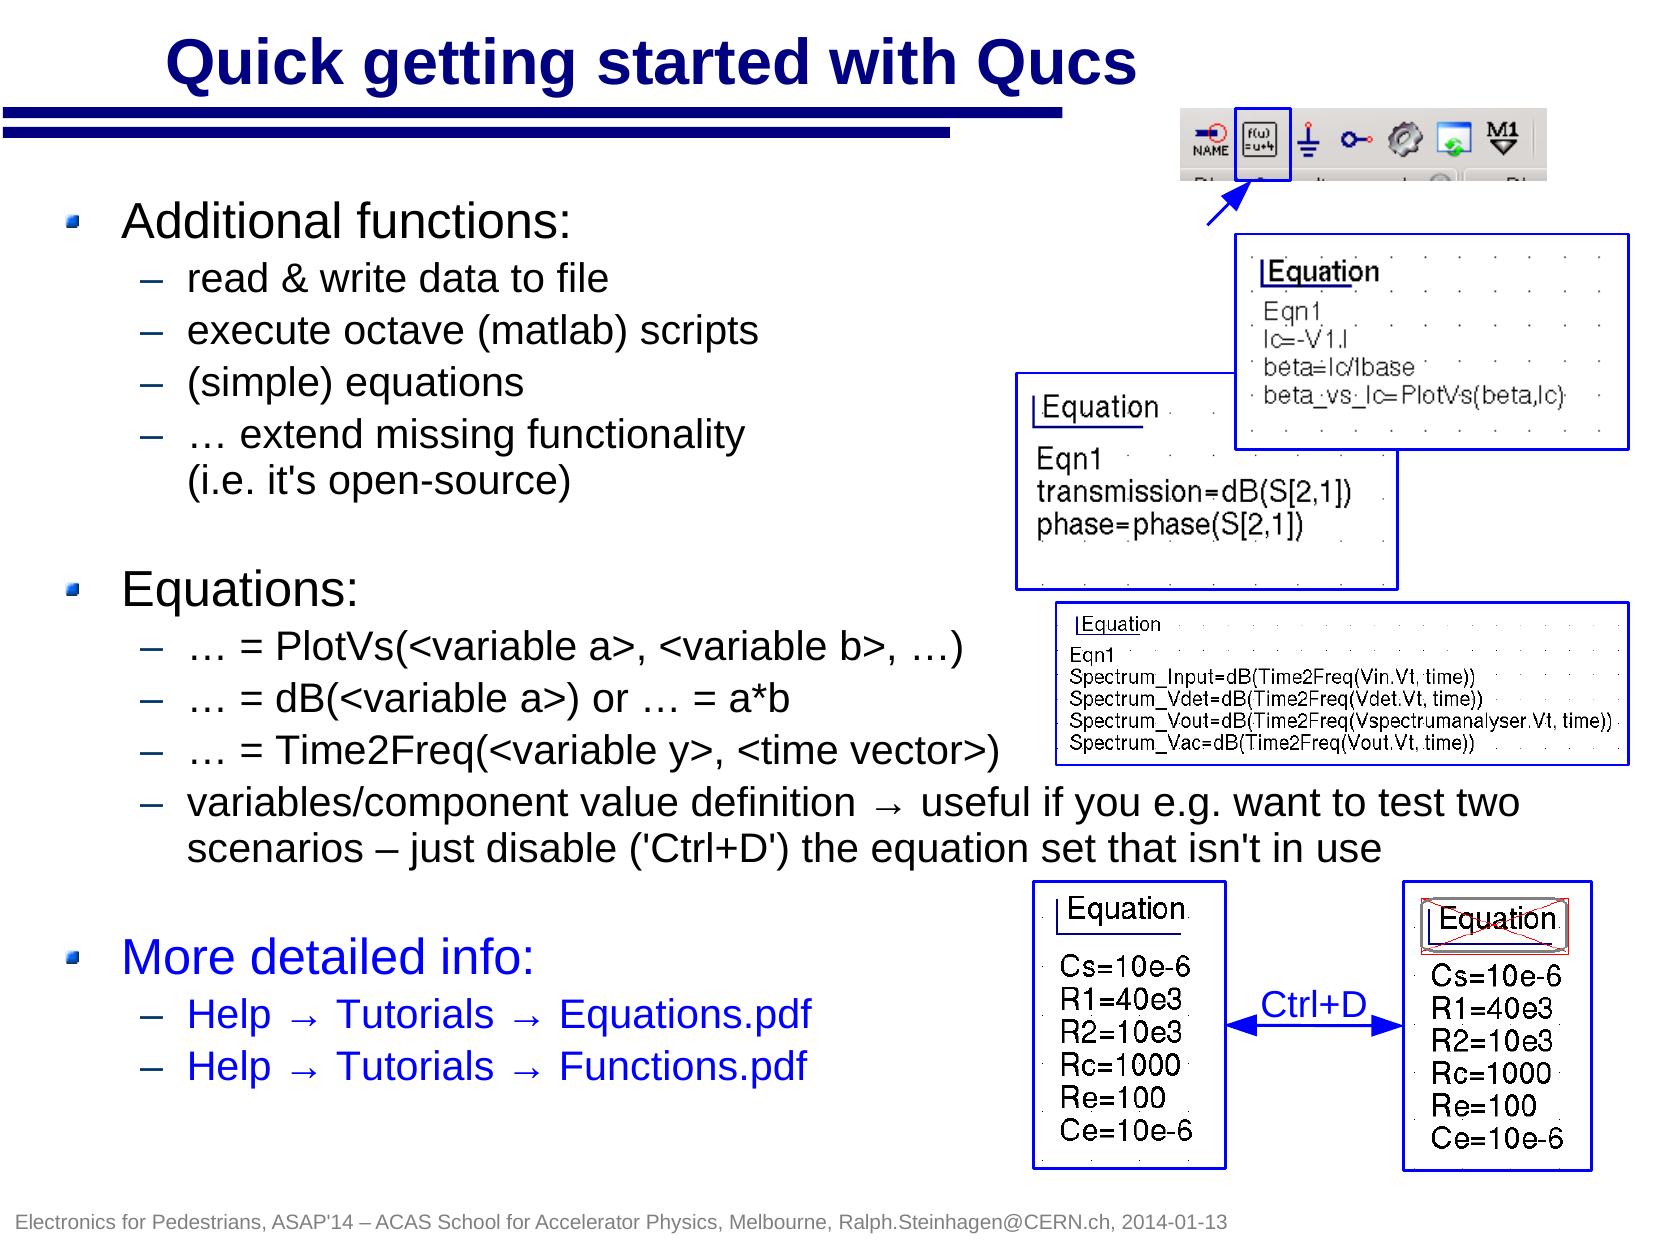

# Quick getting started with Qucs
Additional functions:
read & write data to file
execute octave (matlab) scripts
(simple) equations
… extend missing functionality 						(i.e. it's open-source)
Equations:
… = PlotVs(<variable a>, <variable b>, …)
… = dB(<variable a>) or … = a*b
… = Time2Freq(<variable y>, <time vector>)
variables/component value definition → useful if you e.g. want to test two scenarios – just disable ('Ctrl+D') the equation set that isn't in use
More detailed info:
Help → Tutorials → Equations.pdf
Help → Tutorials → Functions.pdf